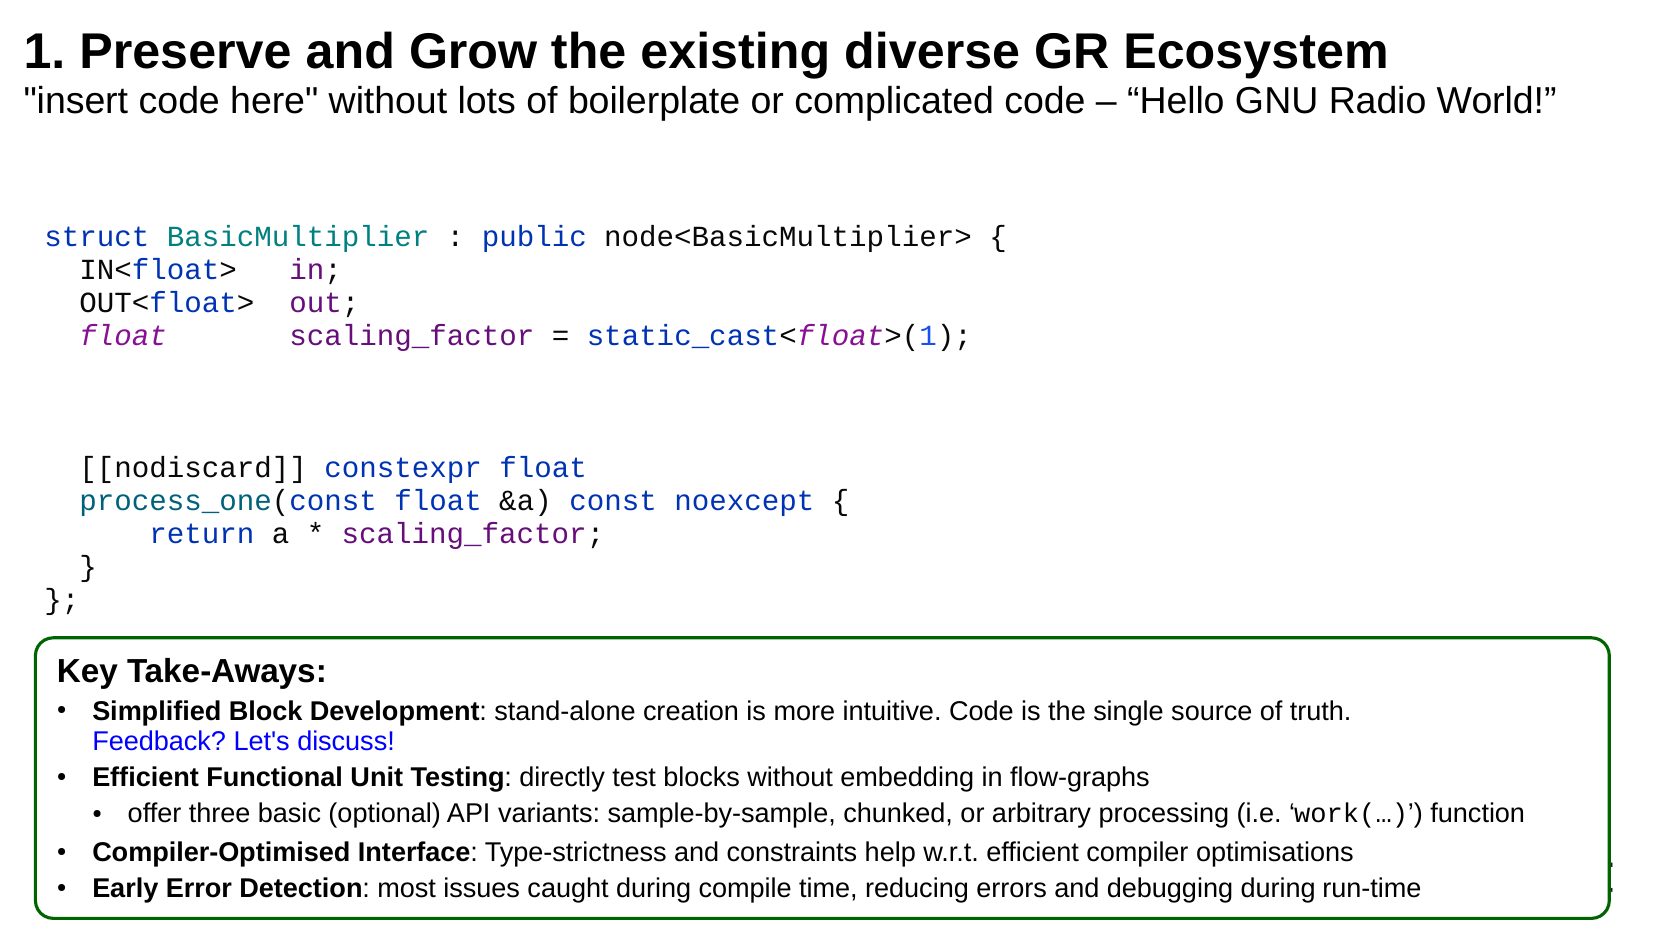

# 1. Preserve and Grow the existing diverse GR Ecosystem "insert code here" without lots of boilerplate or complicated code – “Hello GNU Radio World!”
struct BasicMultiplier : public node<BasicMultiplier> {
 IN<float> in;
 OUT<float> out;
 float scaling_factor = static_cast<float>(1);
 [[nodiscard]] constexpr float
 process_one(const float &a) const noexcept {
 return a * scaling_factor;
 }
};
ENABLE_REFLECTION_FOR(BasicMultiplier, in, out, scaling_factor);
Key Take-Aways:
Simplified Block Development: stand-alone creation is more intuitive. Code is the single source of truth.
Feedback? Let's discuss!
Efficient Functional Unit Testing: directly test blocks without embedding in flow-graphs
offer three basic (optional) API variants: sample-by-sample, chunked, or arbitrary processing (i.e. ‘work(…)’) function
Compiler-Optimised Interface: Type-strictness and constraints help w.r.t. efficient compiler optimisations
Early Error Detection: most issues caught during compile time, reducing errors and debugging during run-time